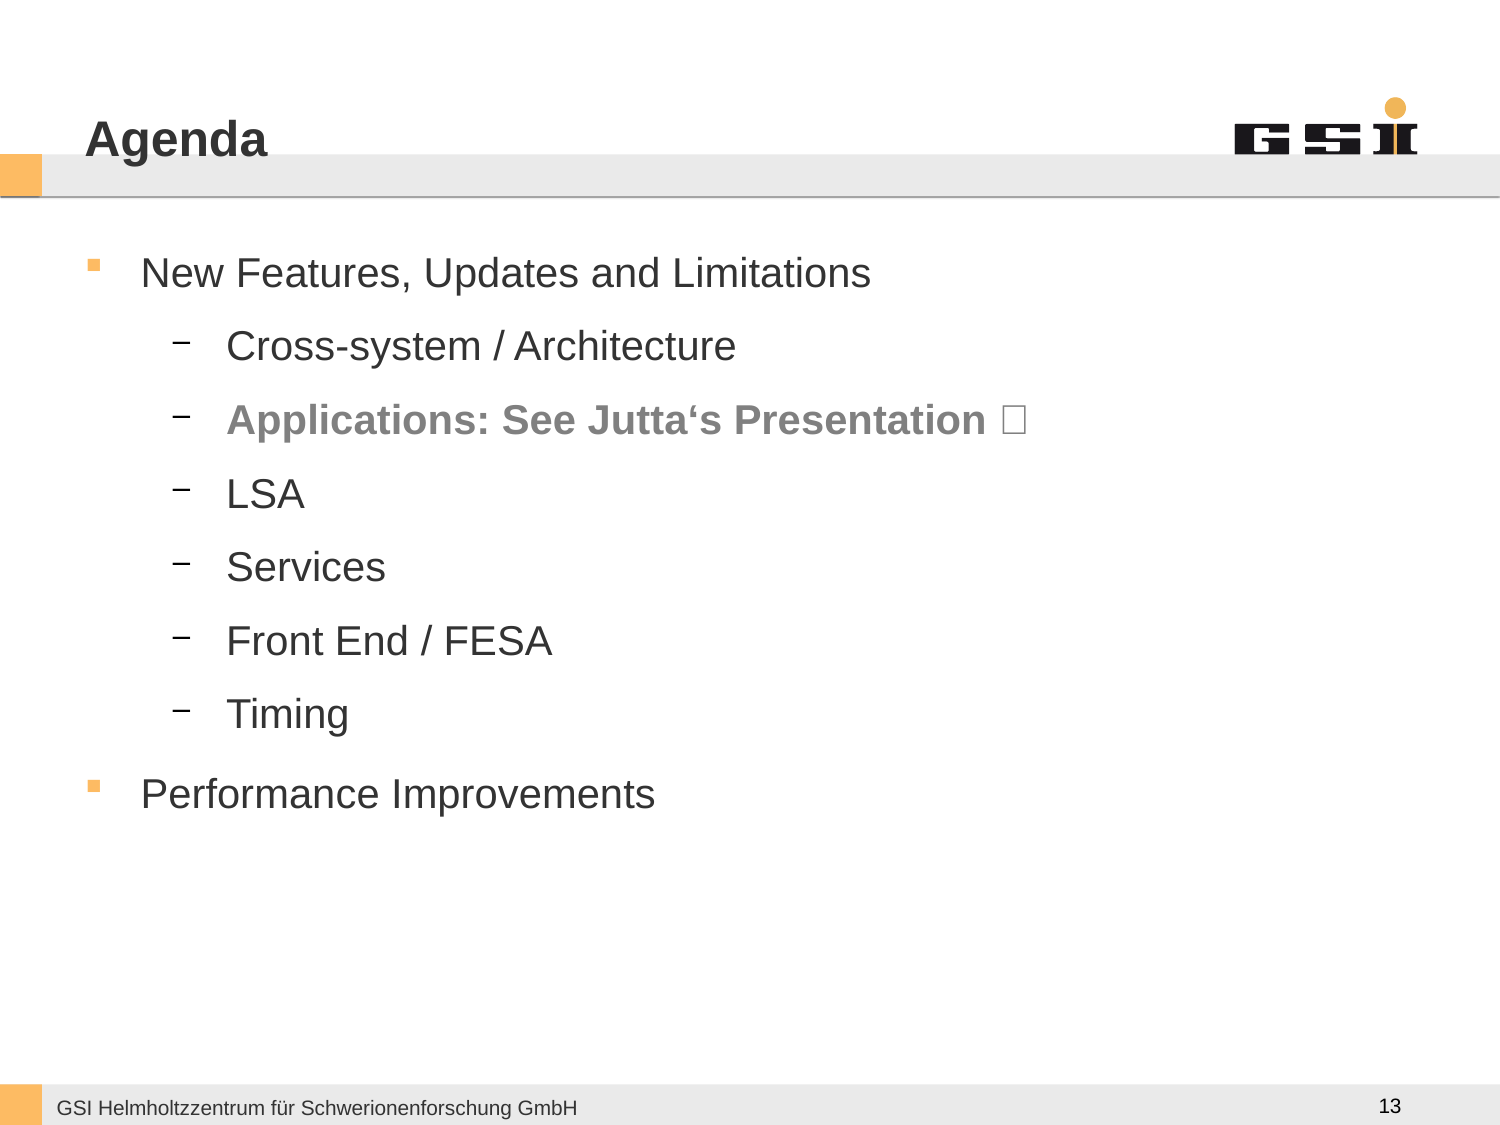

# Agenda
New Features, Updates and Limitations
Cross-system / Architecture
Applications: See Jutta‘s Presentation 🔗
LSA
Services
Front End / FESA
Timing
Performance Improvements